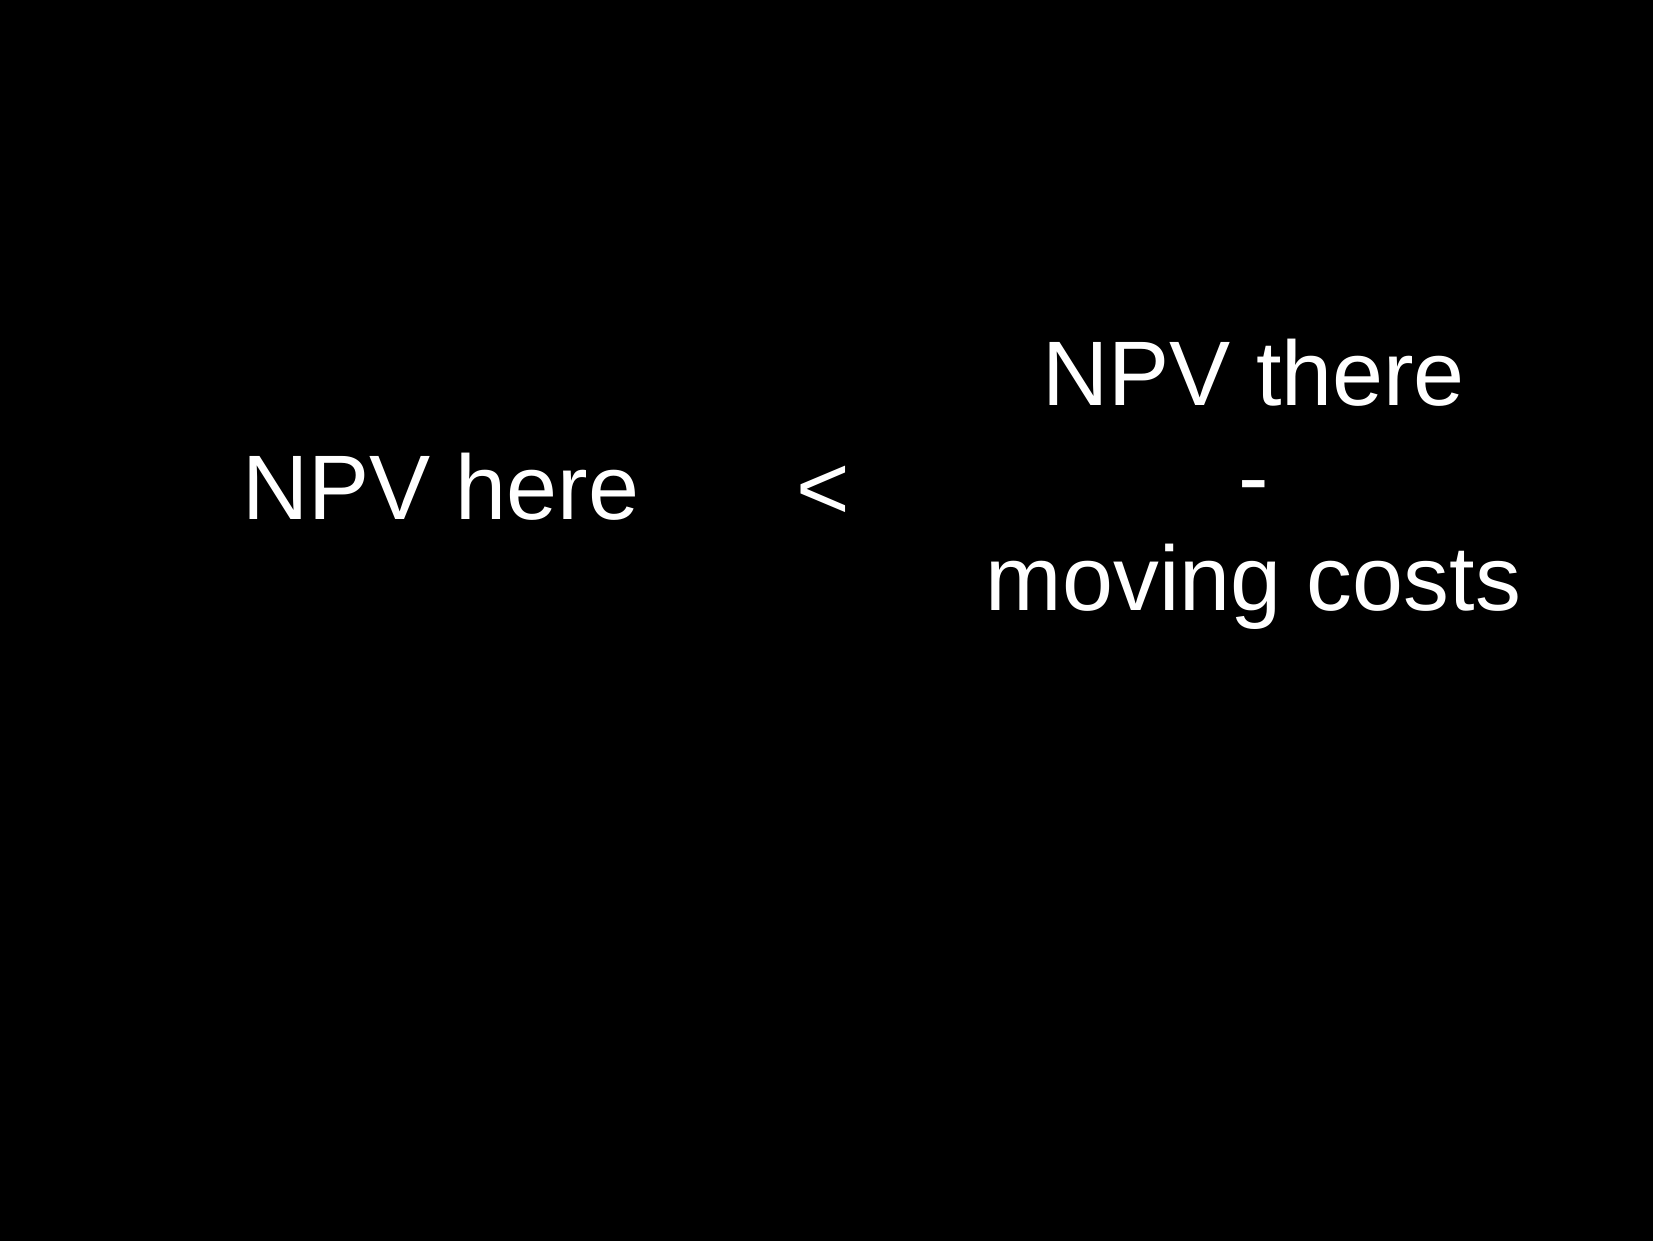

NPV there
-
moving costs
# NPV here
<